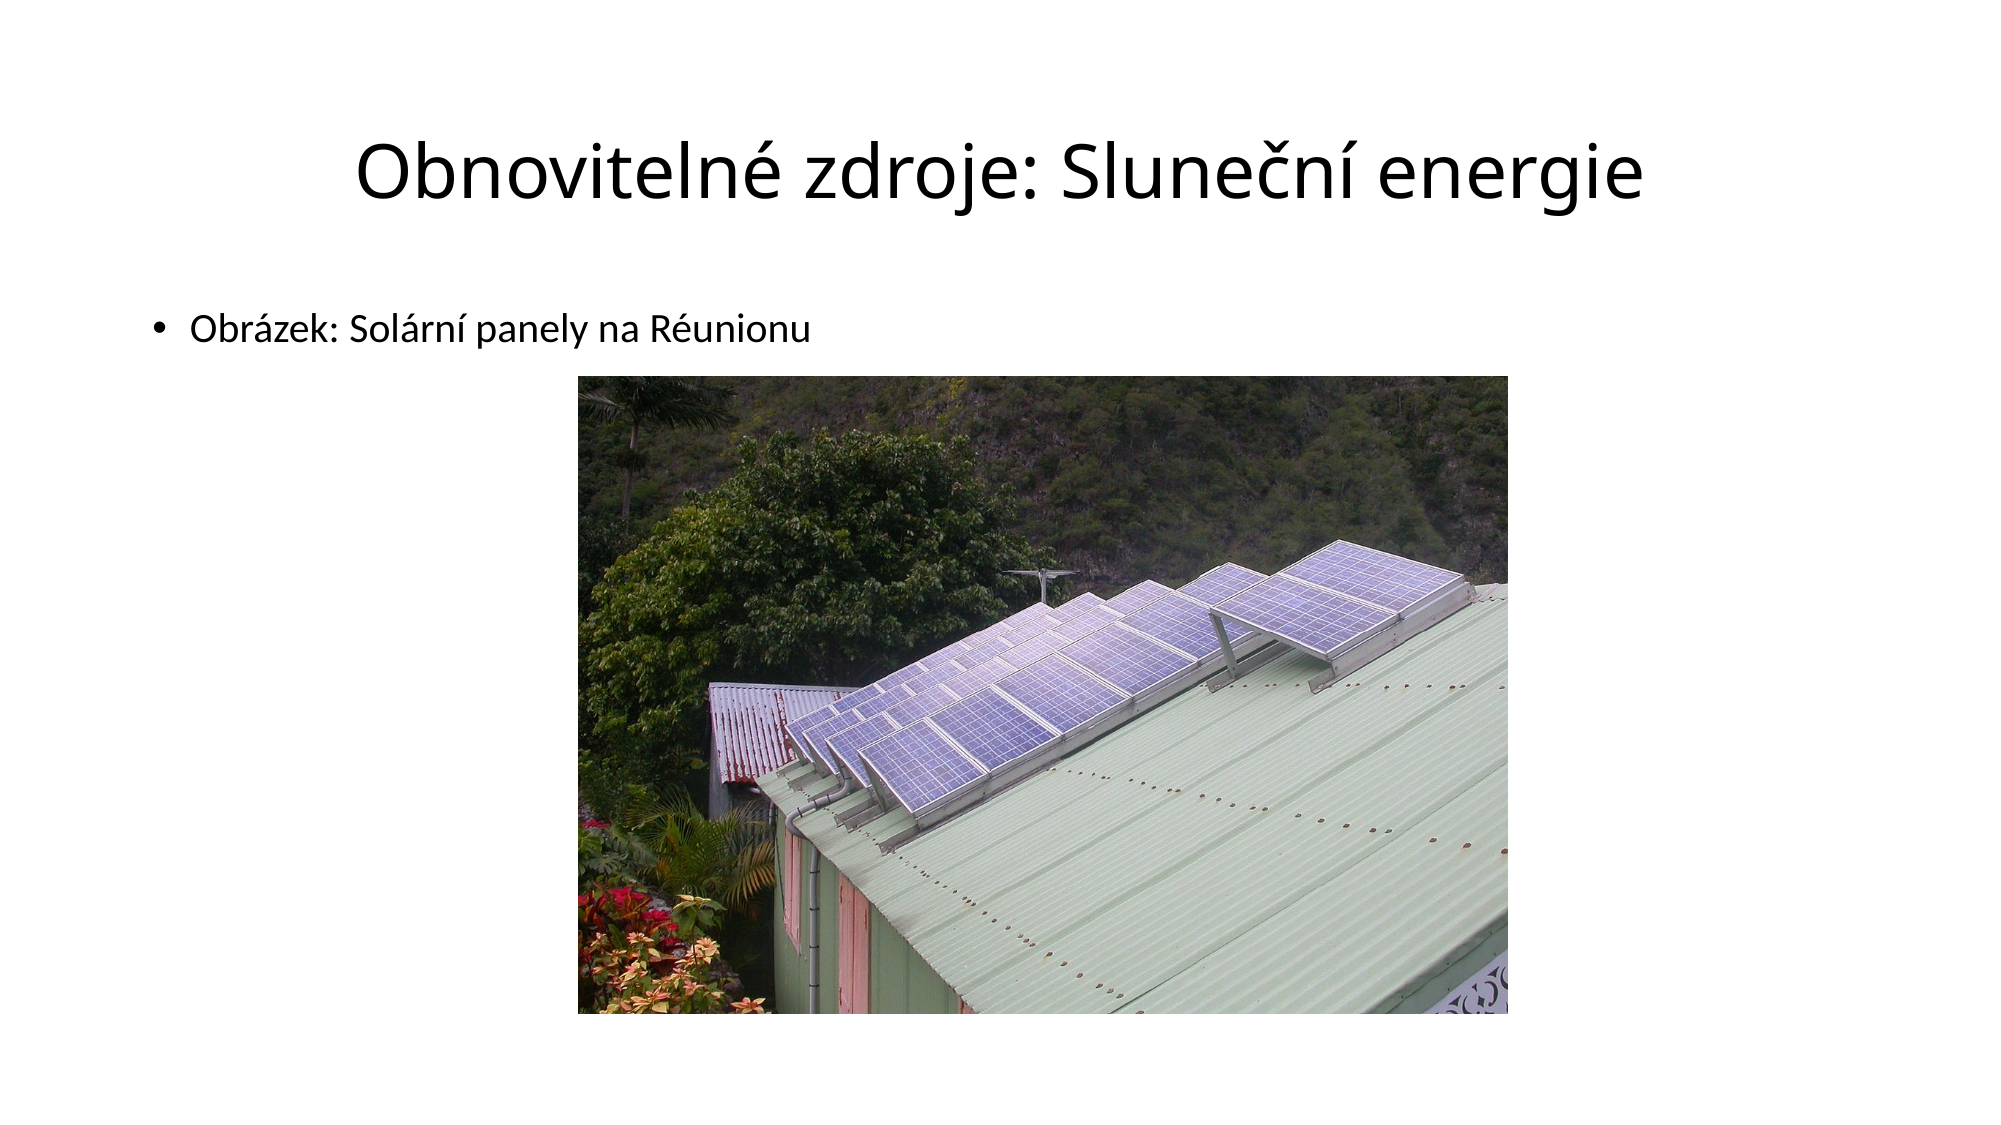

# Obnovitelné zdroje: Sluneční energie
Obrázek: Solární panely na Réunionu